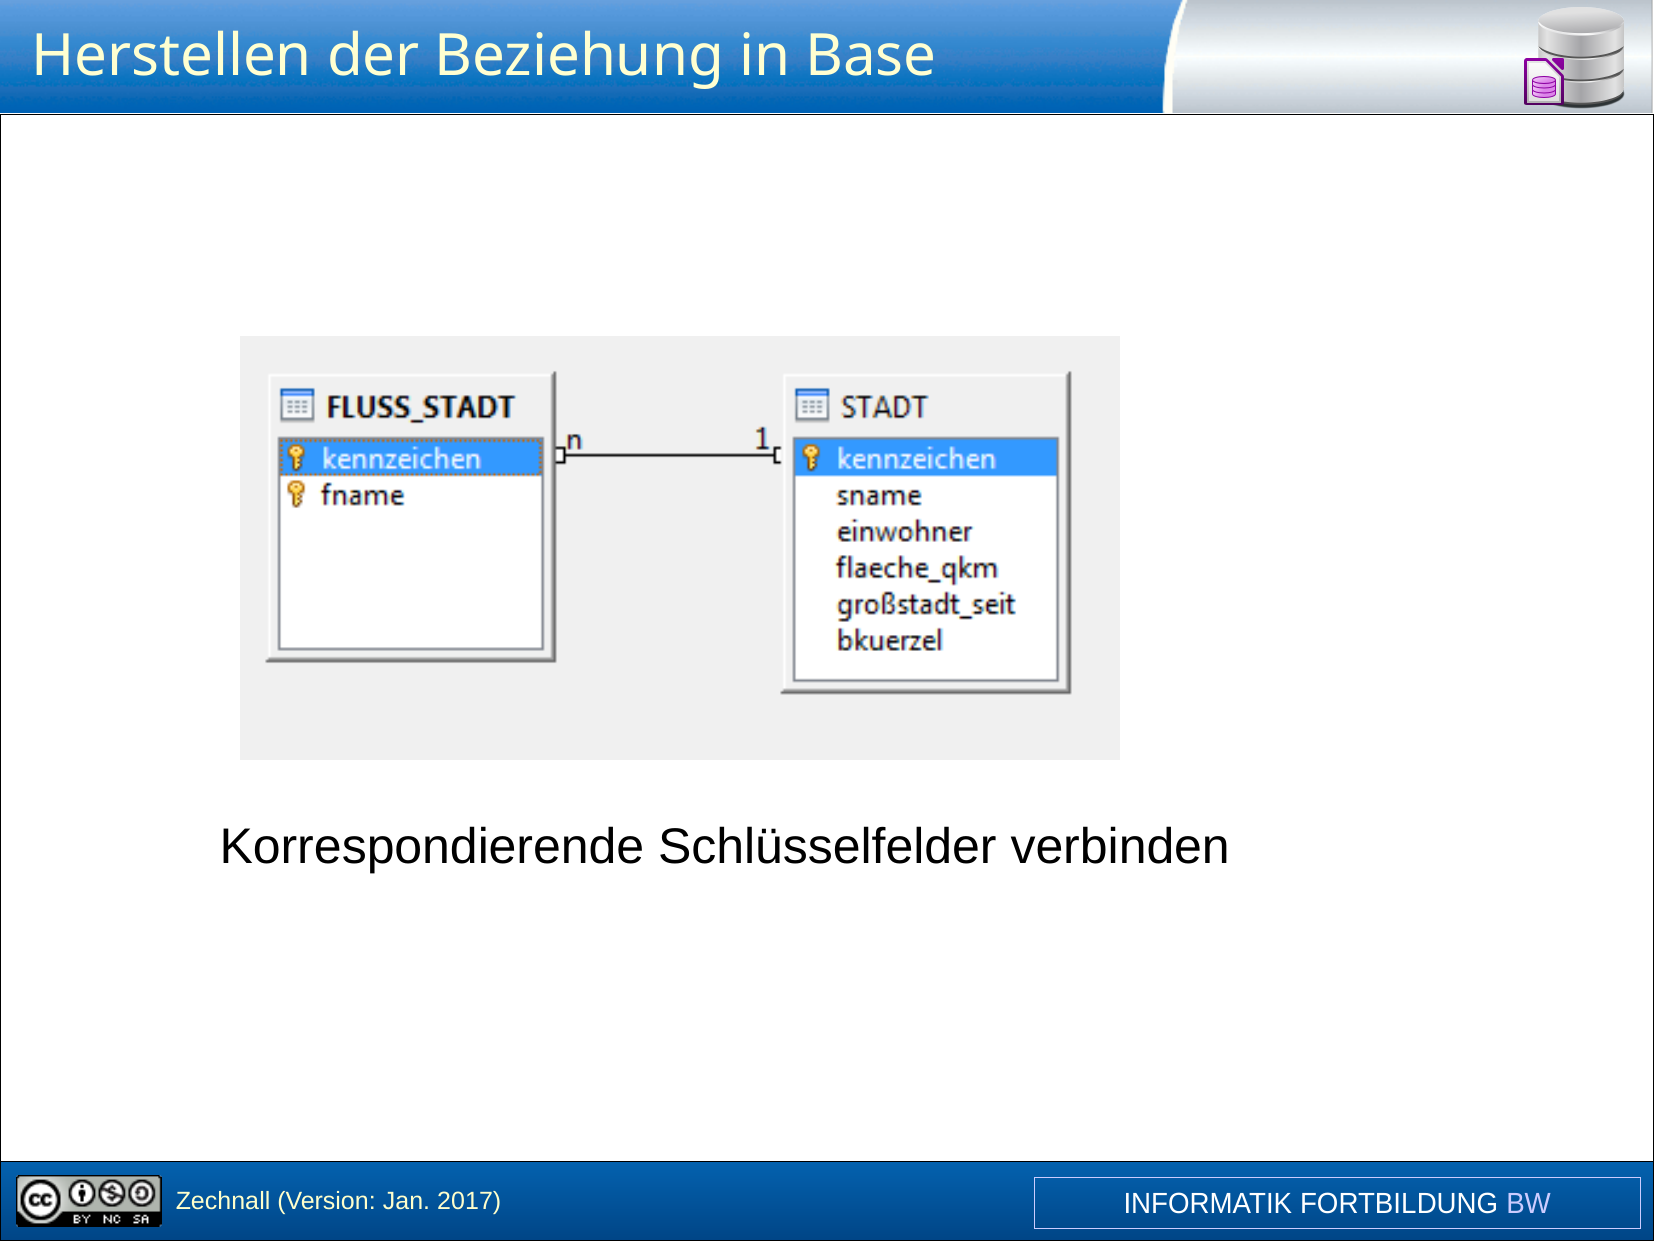

# Herstellen der Beziehung in Base
 Korrespondierende Schlüsselfelder verbinden